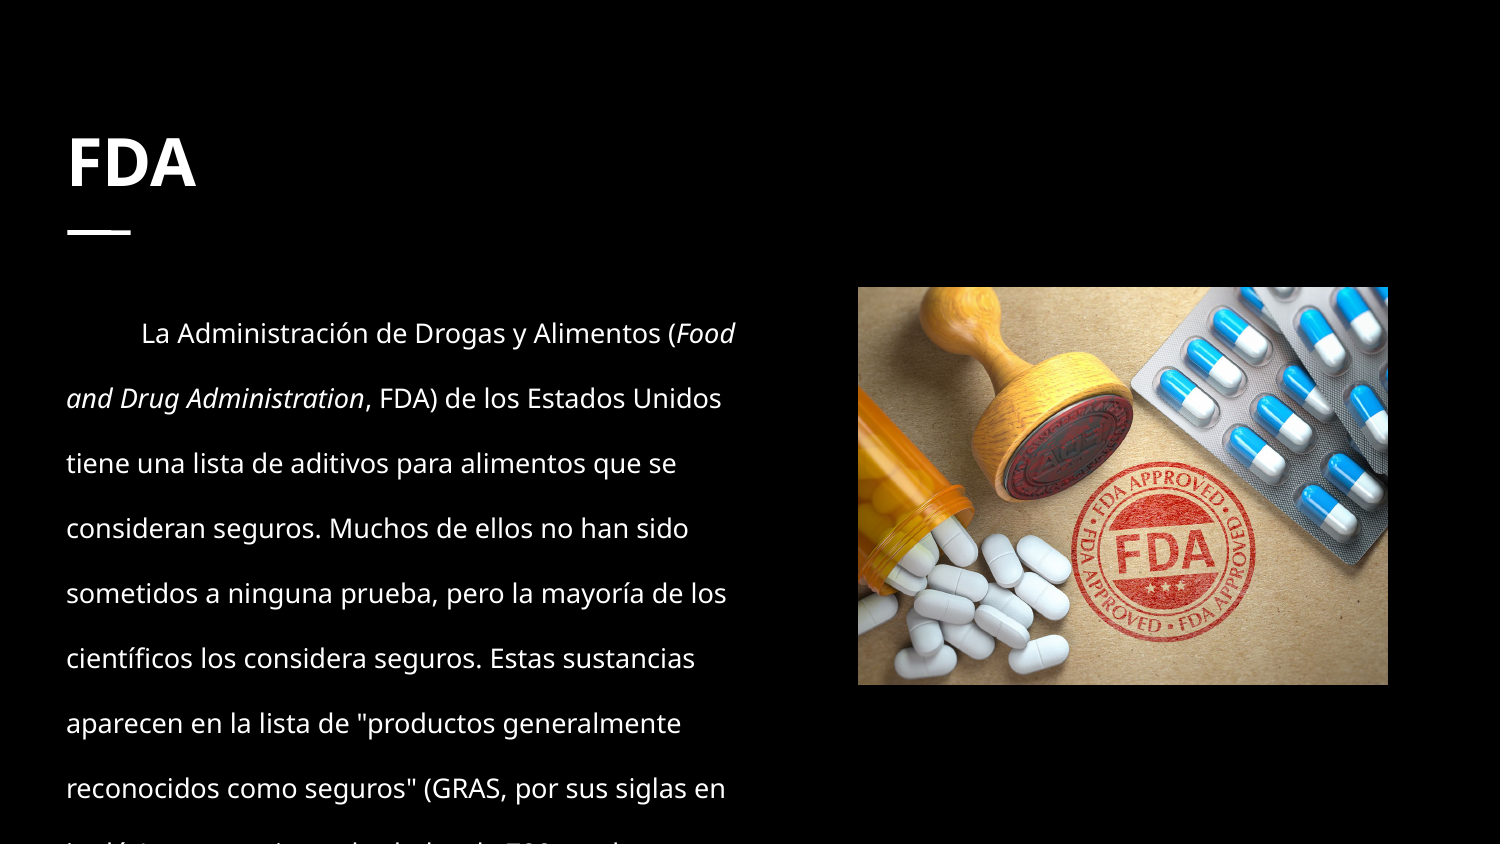

# FDA
La Administración de Drogas y Alimentos (Food and Drug Administration, FDA) de los Estados Unidos tiene una lista de aditivos para alimentos que se consideran seguros. Muchos de ellos no han sido sometidos a ninguna prueba, pero la mayoría de los científicos los considera seguros. Estas sustancias aparecen en la lista de "productos generalmente reconocidos como seguros" (GRAS, por sus siglas en inglés), que contiene alrededor de 700 productos.